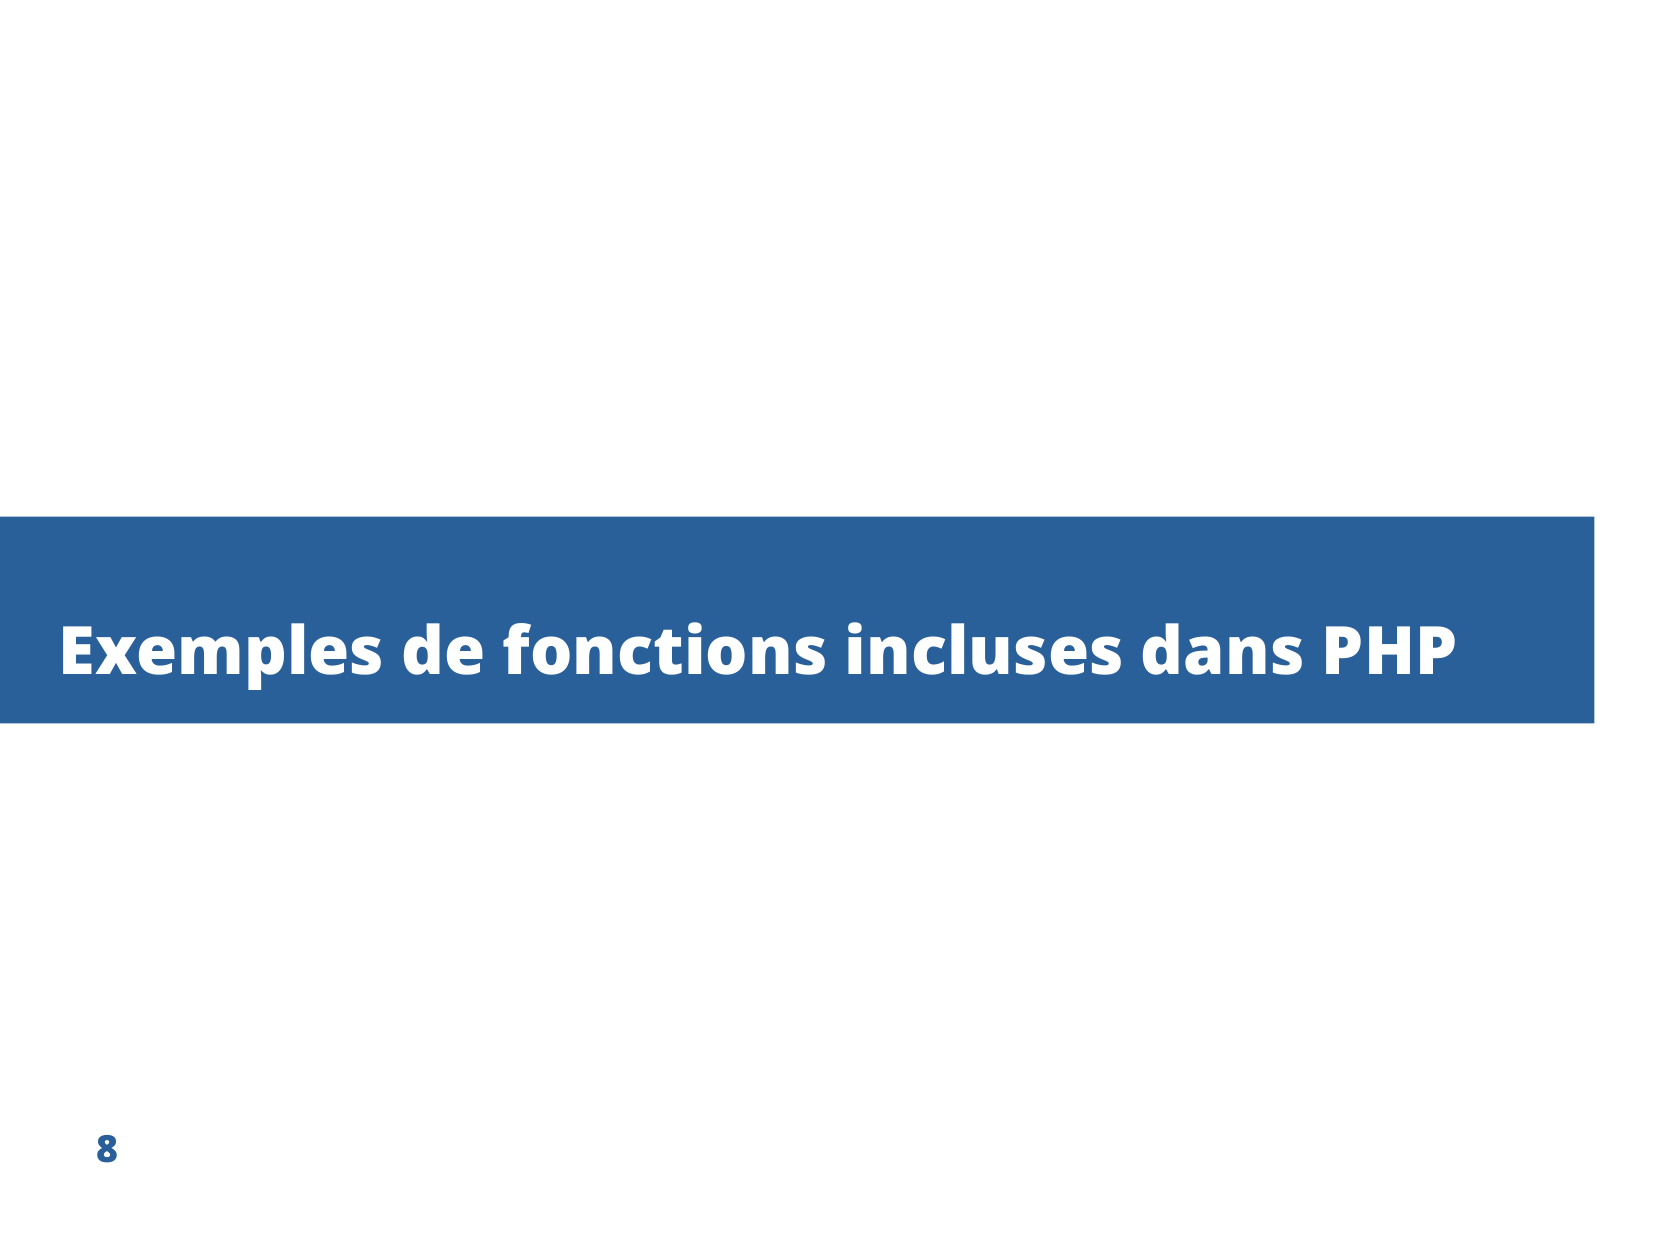

# Exemples de fonctions incluses dans PHP
8